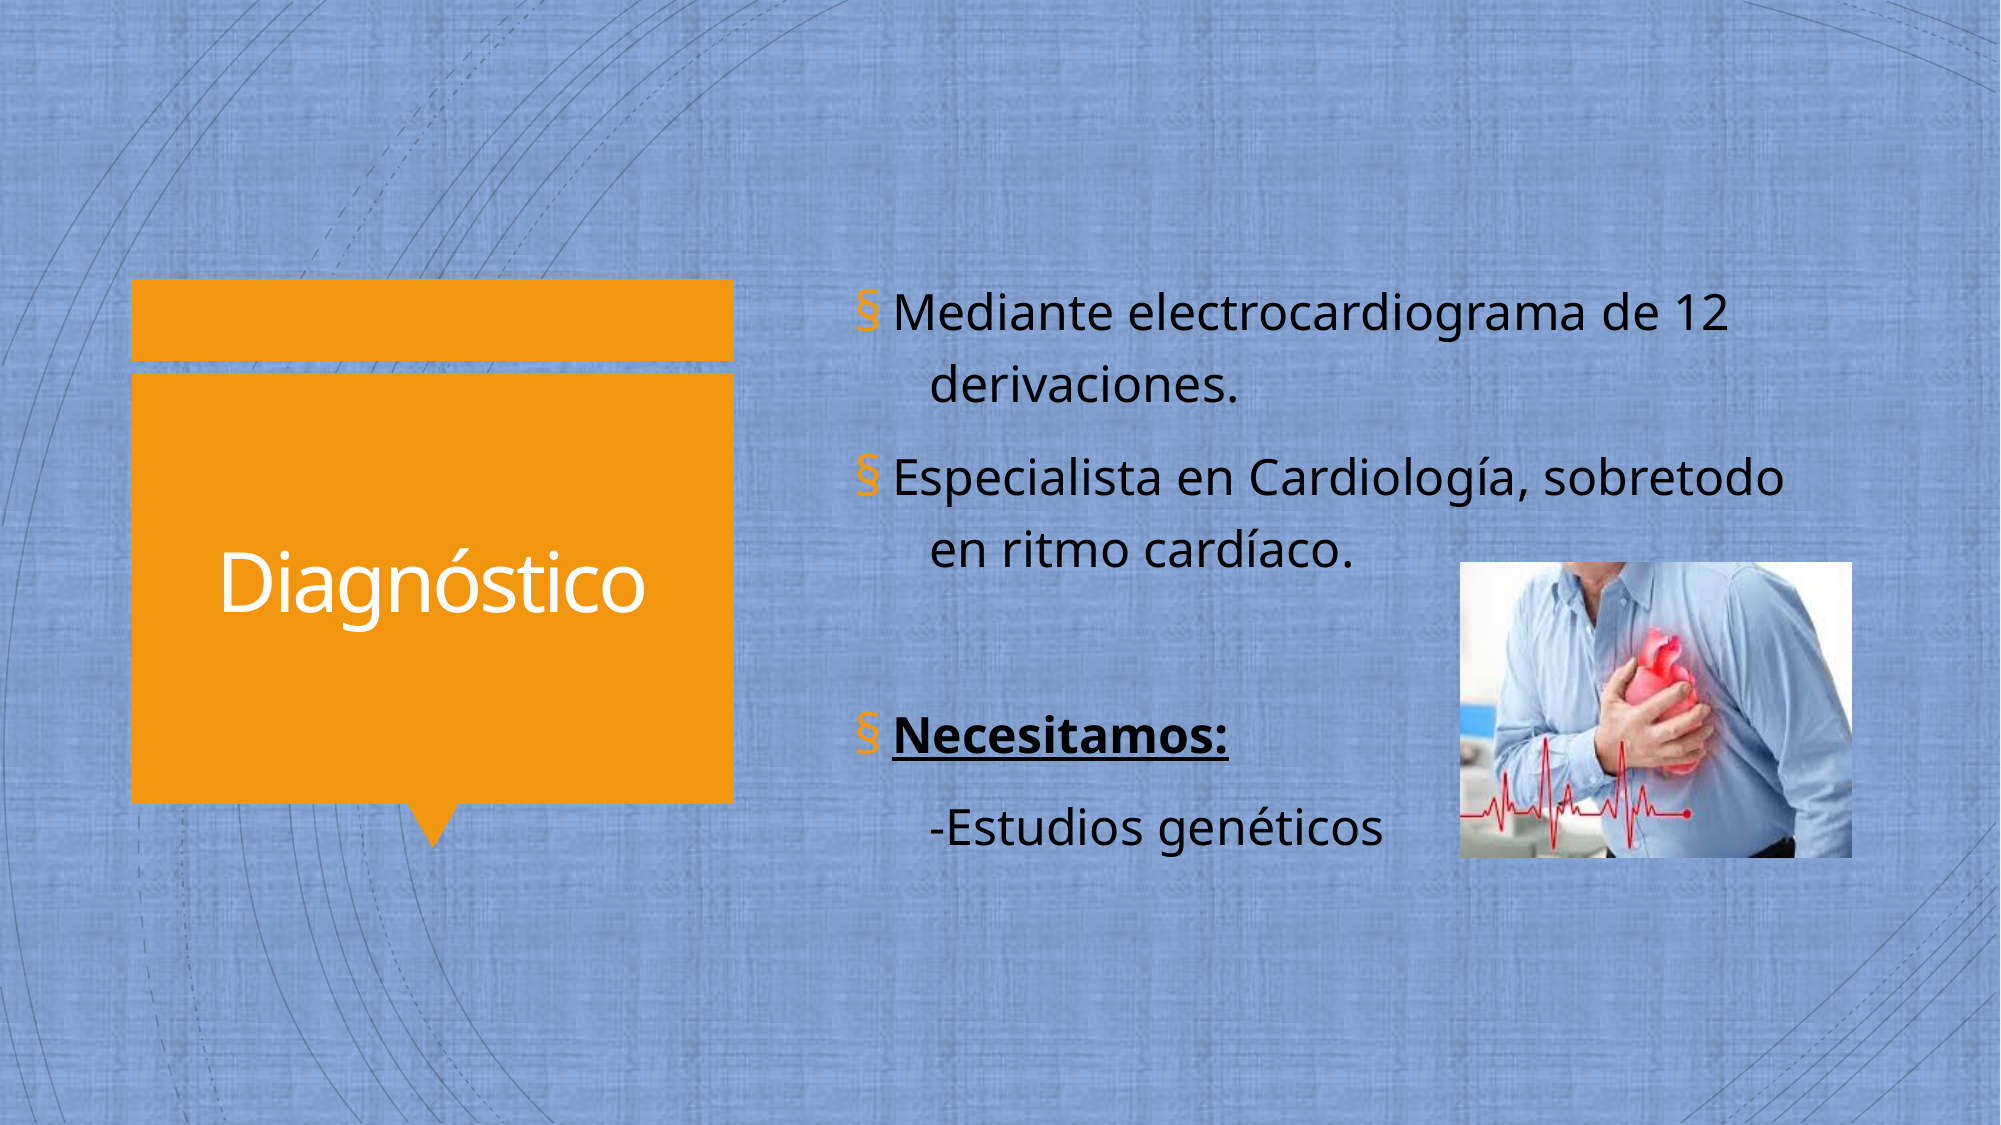

Mediante electrocardiograma de 12 derivaciones.
Especialista en Cardiología, sobretodo en ritmo cardíaco.
Necesitamos:
	-Estudios genéticos
# Diagnóstico